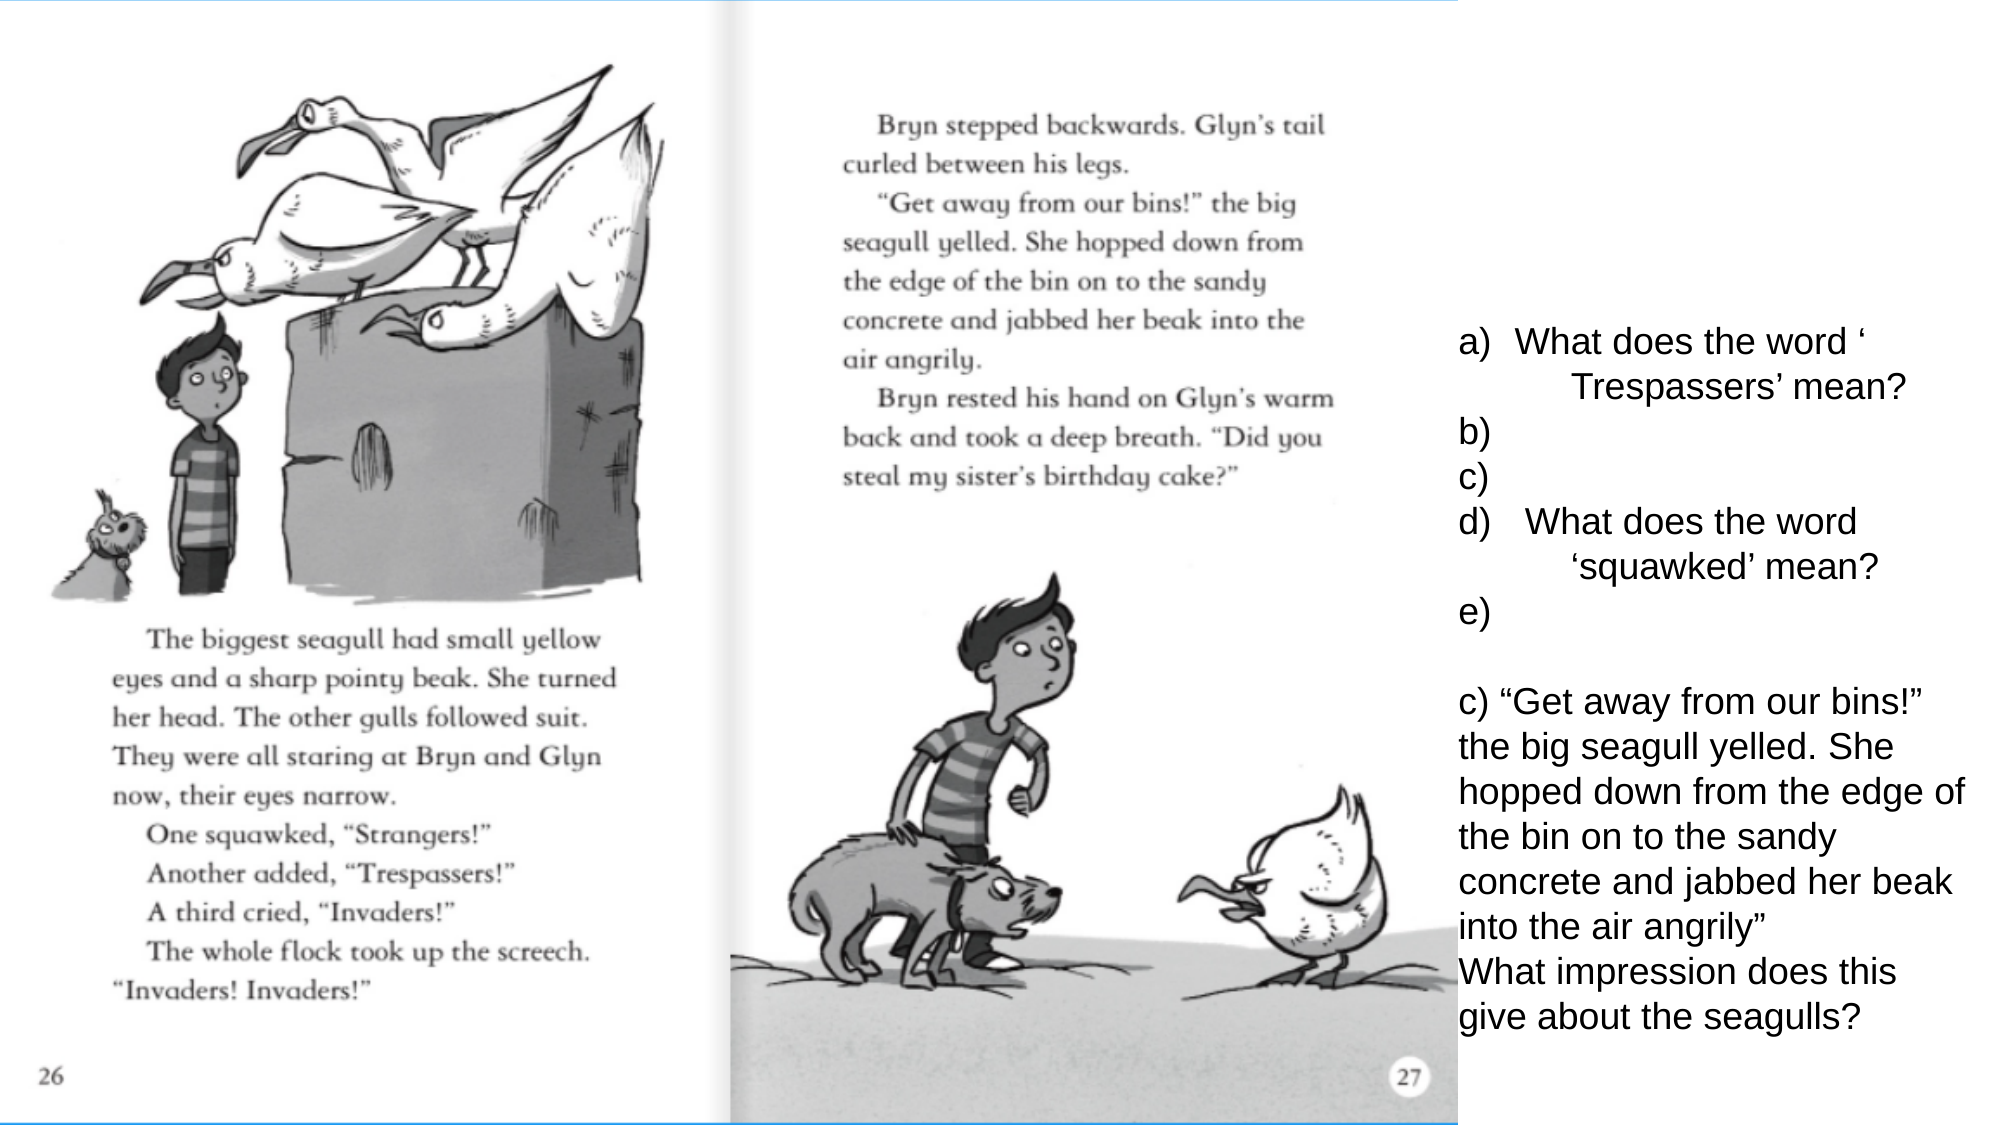

#
What does the word ‘ Trespassers’ mean?
 What does the word ‘squawked’ mean?
c) “Get away from our bins!” the big seagull yelled. She hopped down from the edge of the bin on to the sandy concrete and jabbed her beak into the air angrily”
What impression does this give about the seagulls?